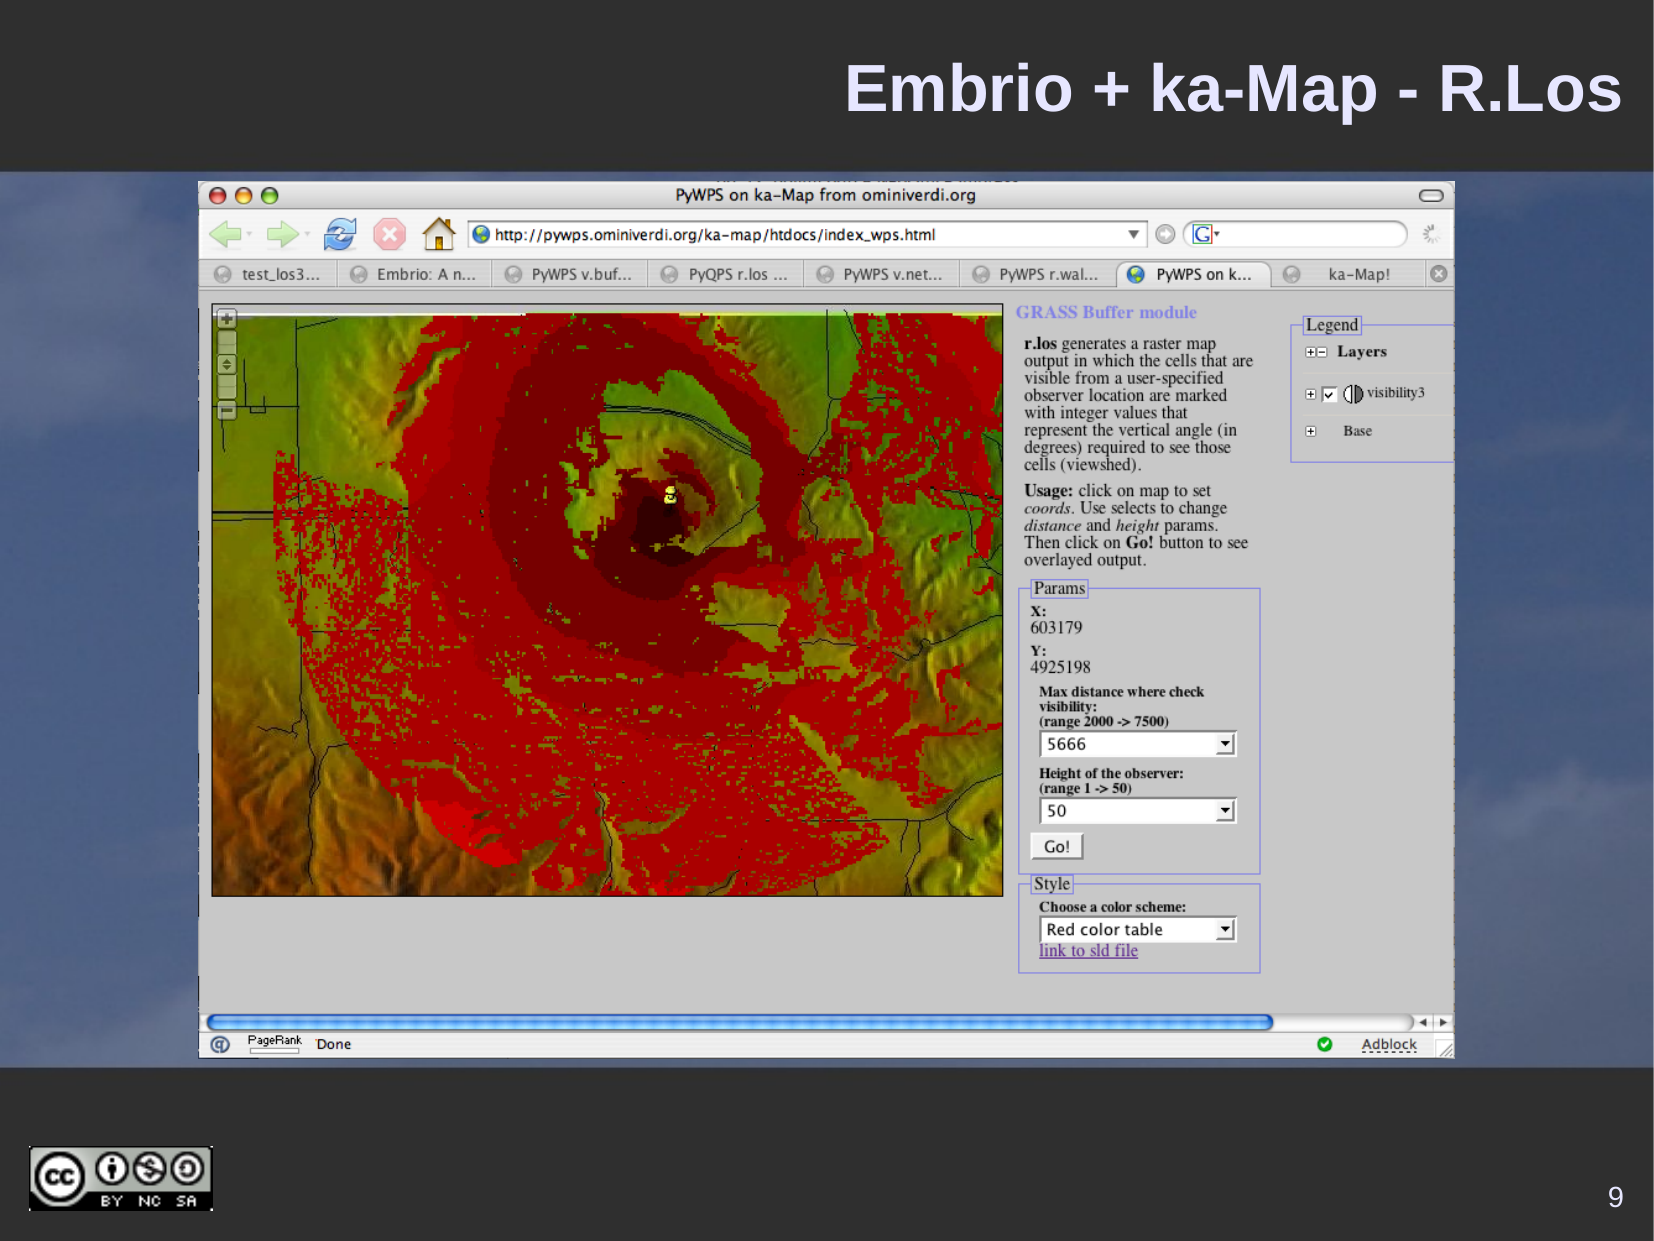

# Embrio + ka-Map - R.Los
2006-06-01
9